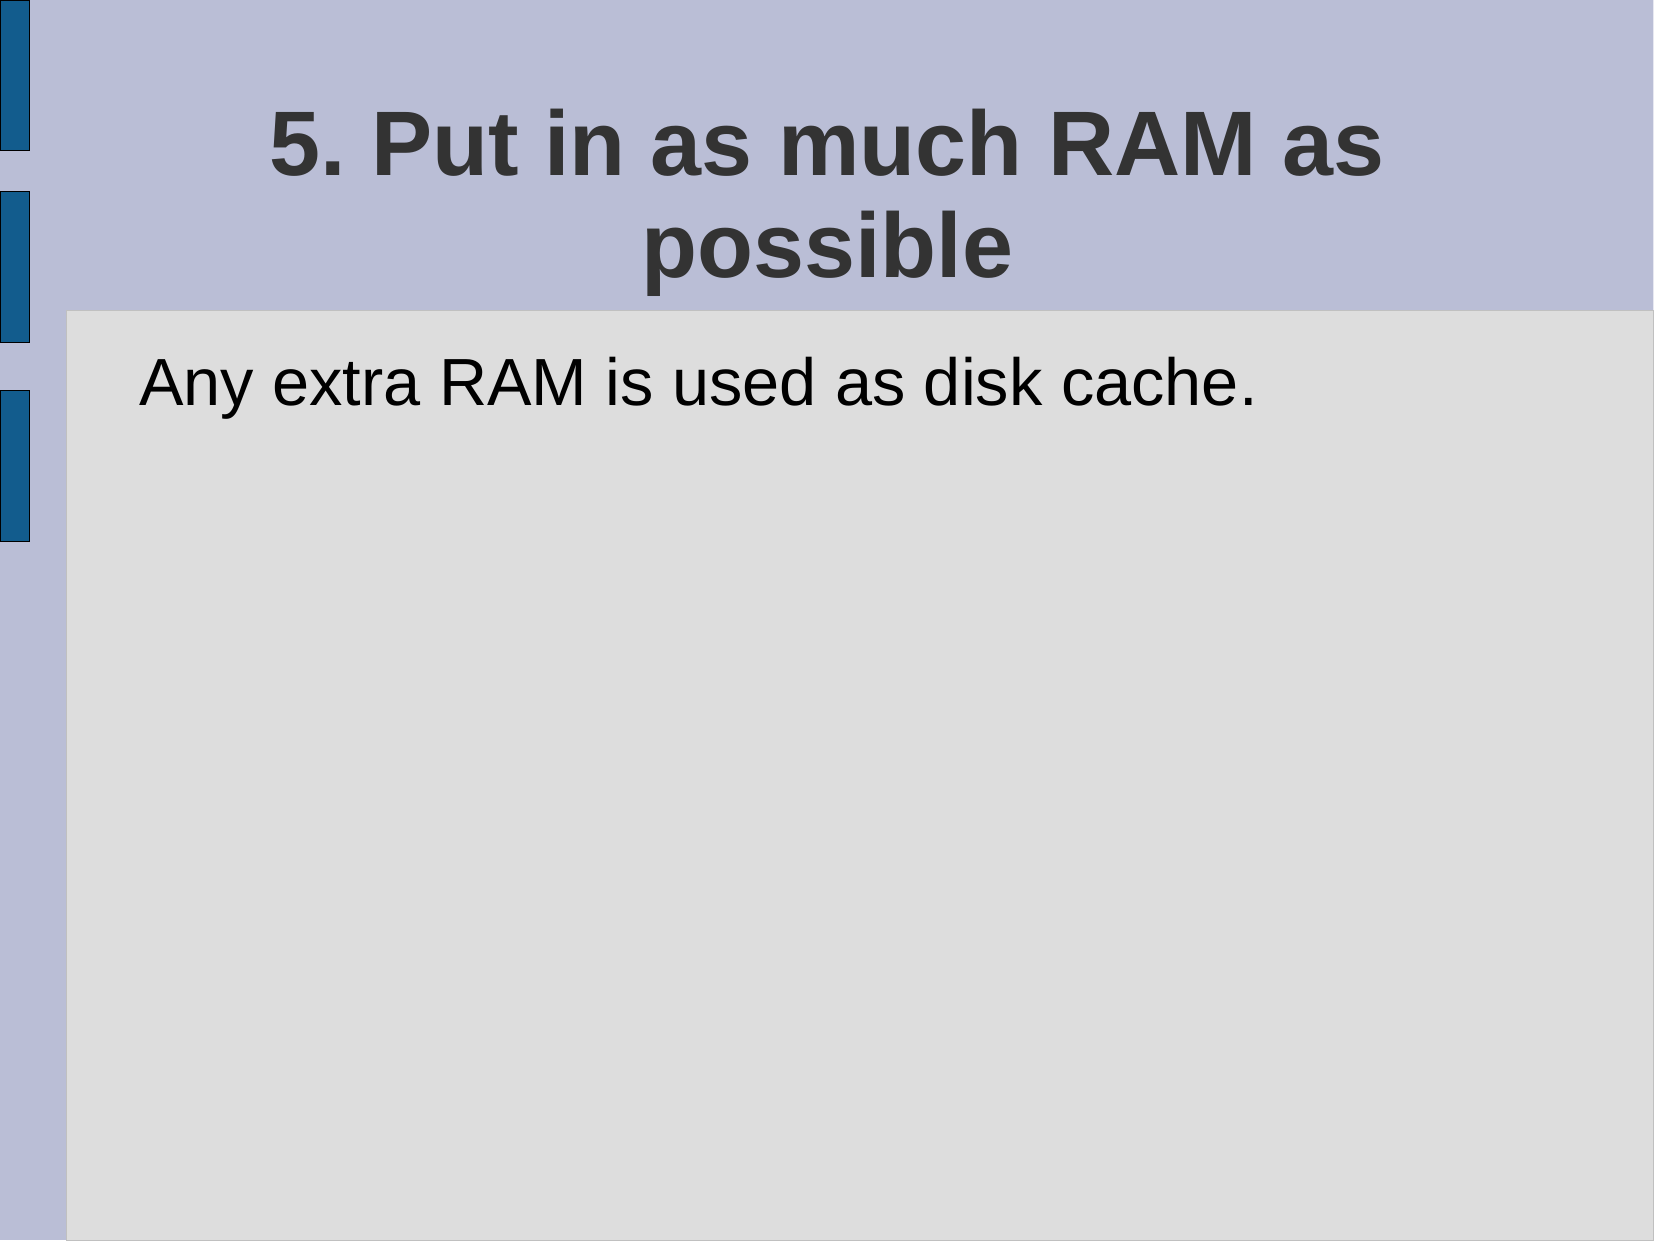

# 5. Put in as much RAM as possible
Any extra RAM is used as disk cache.